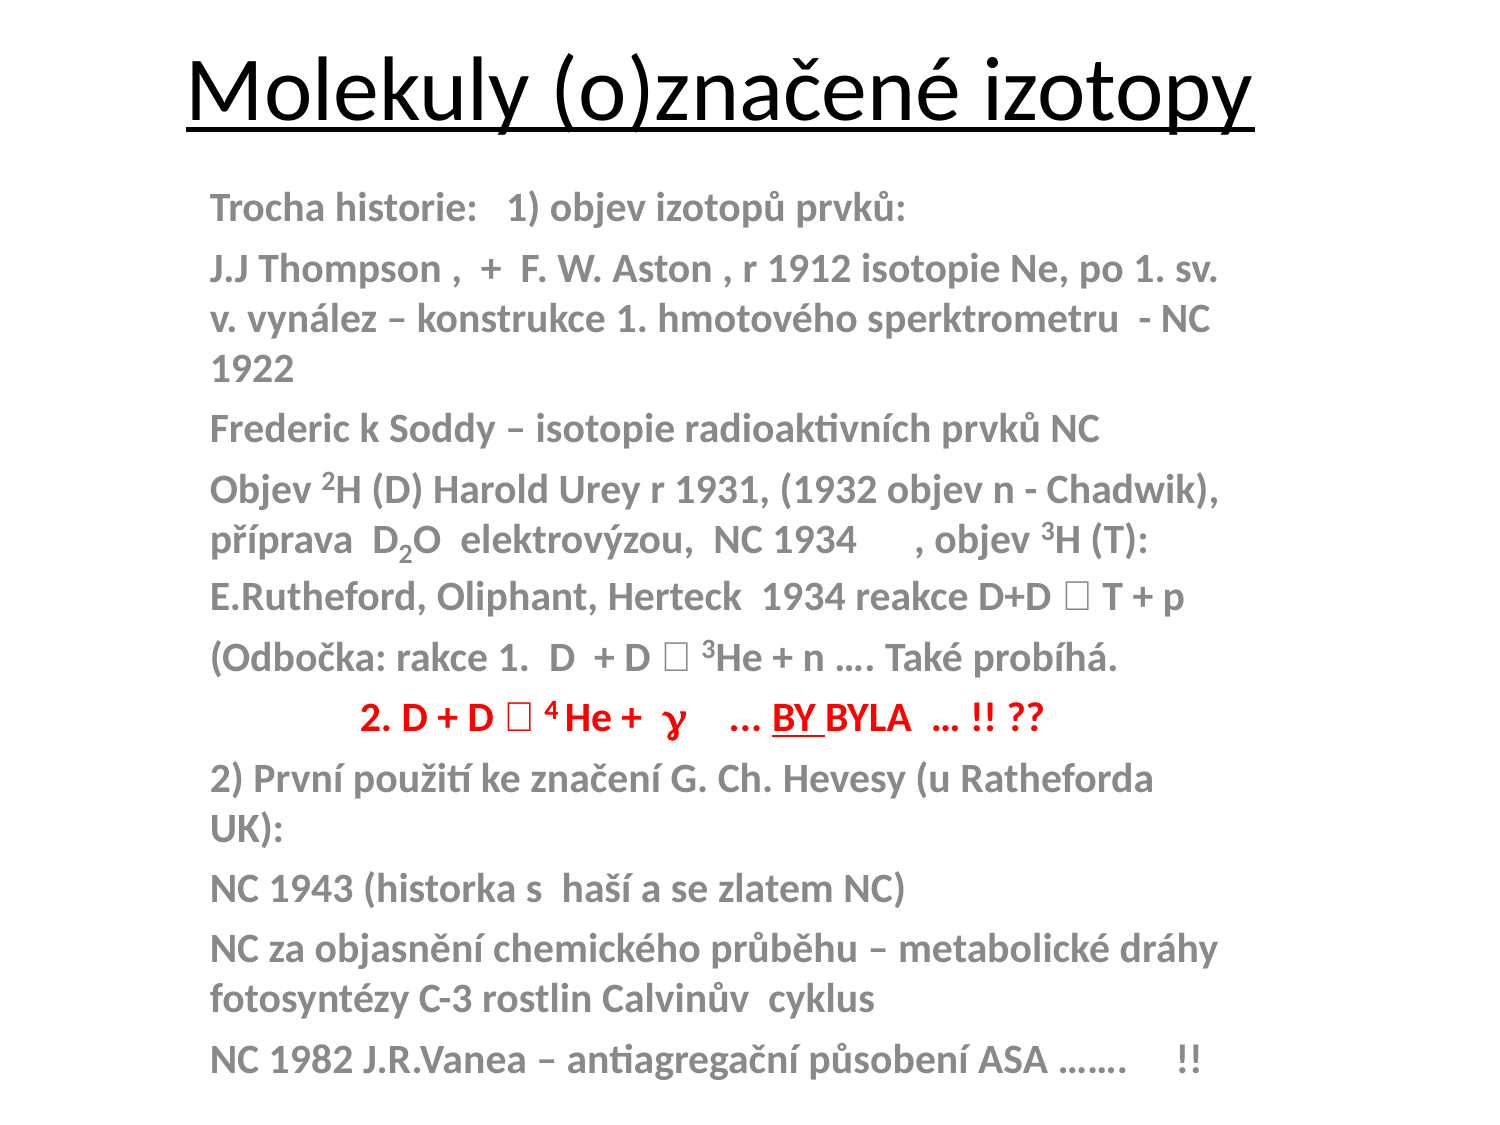

# Molekuly (o)značené izotopy
Trocha historie: 1) objev izotopů prvků:
J.J Thompson , + F. W. Aston , r 1912 isotopie Ne, po 1. sv. v. vynález – konstrukce 1. hmotového sperktrometru - NC 1922
Frederic k Soddy – isotopie radioaktivních prvků NC
Objev 2H (D) Harold Urey r 1931, (1932 objev n - Chadwik), příprava D2O elektrovýzou, NC 1934 , objev 3H (T): E.Rutheford, Oliphant, Herteck 1934 reakce D+D  T + p
(Odbočka: rakce 1. D + D  3He + n …. Také probíhá.
		2. D + D  4 He + g ... BY BYLA … !! ??
2) První použití ke značení G. Ch. Hevesy (u Ratheforda UK):
NC 1943 (historka s haší a se zlatem NC)
NC za objasnění chemického průběhu – metabolické dráhy fotosyntézy C-3 rostlin Calvinův cyklus
NC 1982 J.R.Vanea – antiagregační působení ASA ……. !!